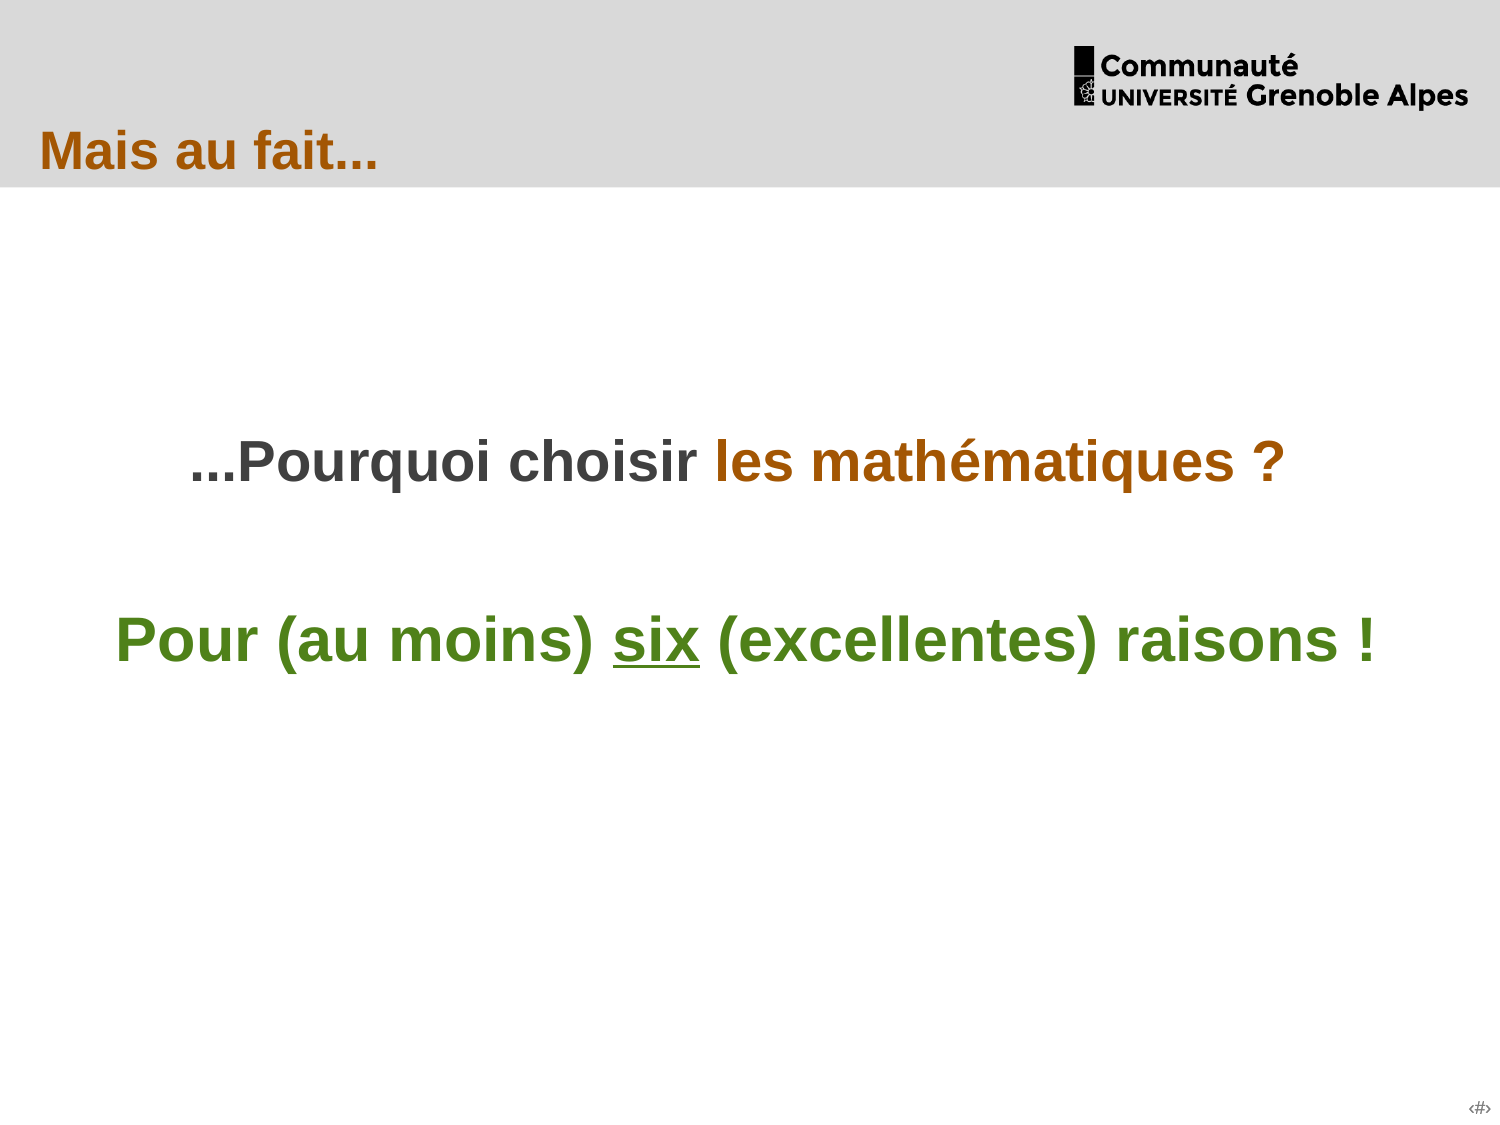

# Mais au fait...
...Pourquoi choisir les mathématiques ?
Pour (au moins) six (excellentes) raisons !